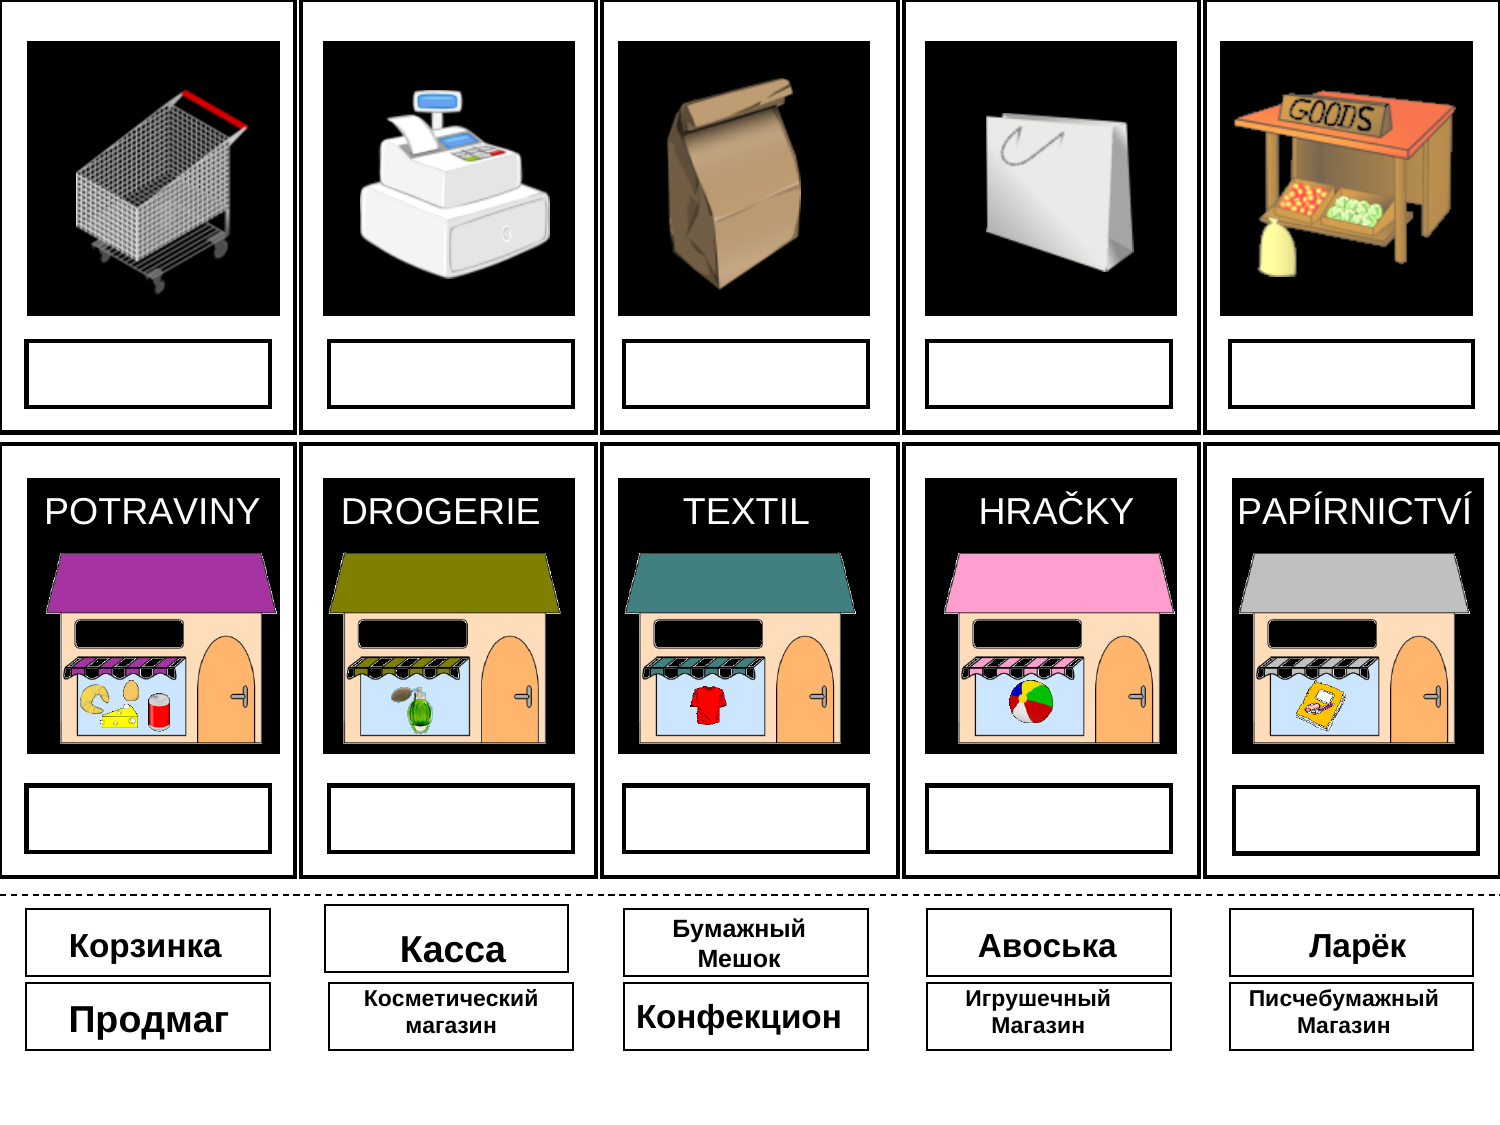

одевать
одевать
POTRAVINY
DROGERIE
TEXTIL
HRAČKY
PAPÍRNICTVÍ
Бумажный
Мешок
Корзинка
Касса
Авоська
Ларёк
Косметический
магазин
Игрушечный
Магазин
Писчебумажный
Магазин
Продмаг
Конфекцион